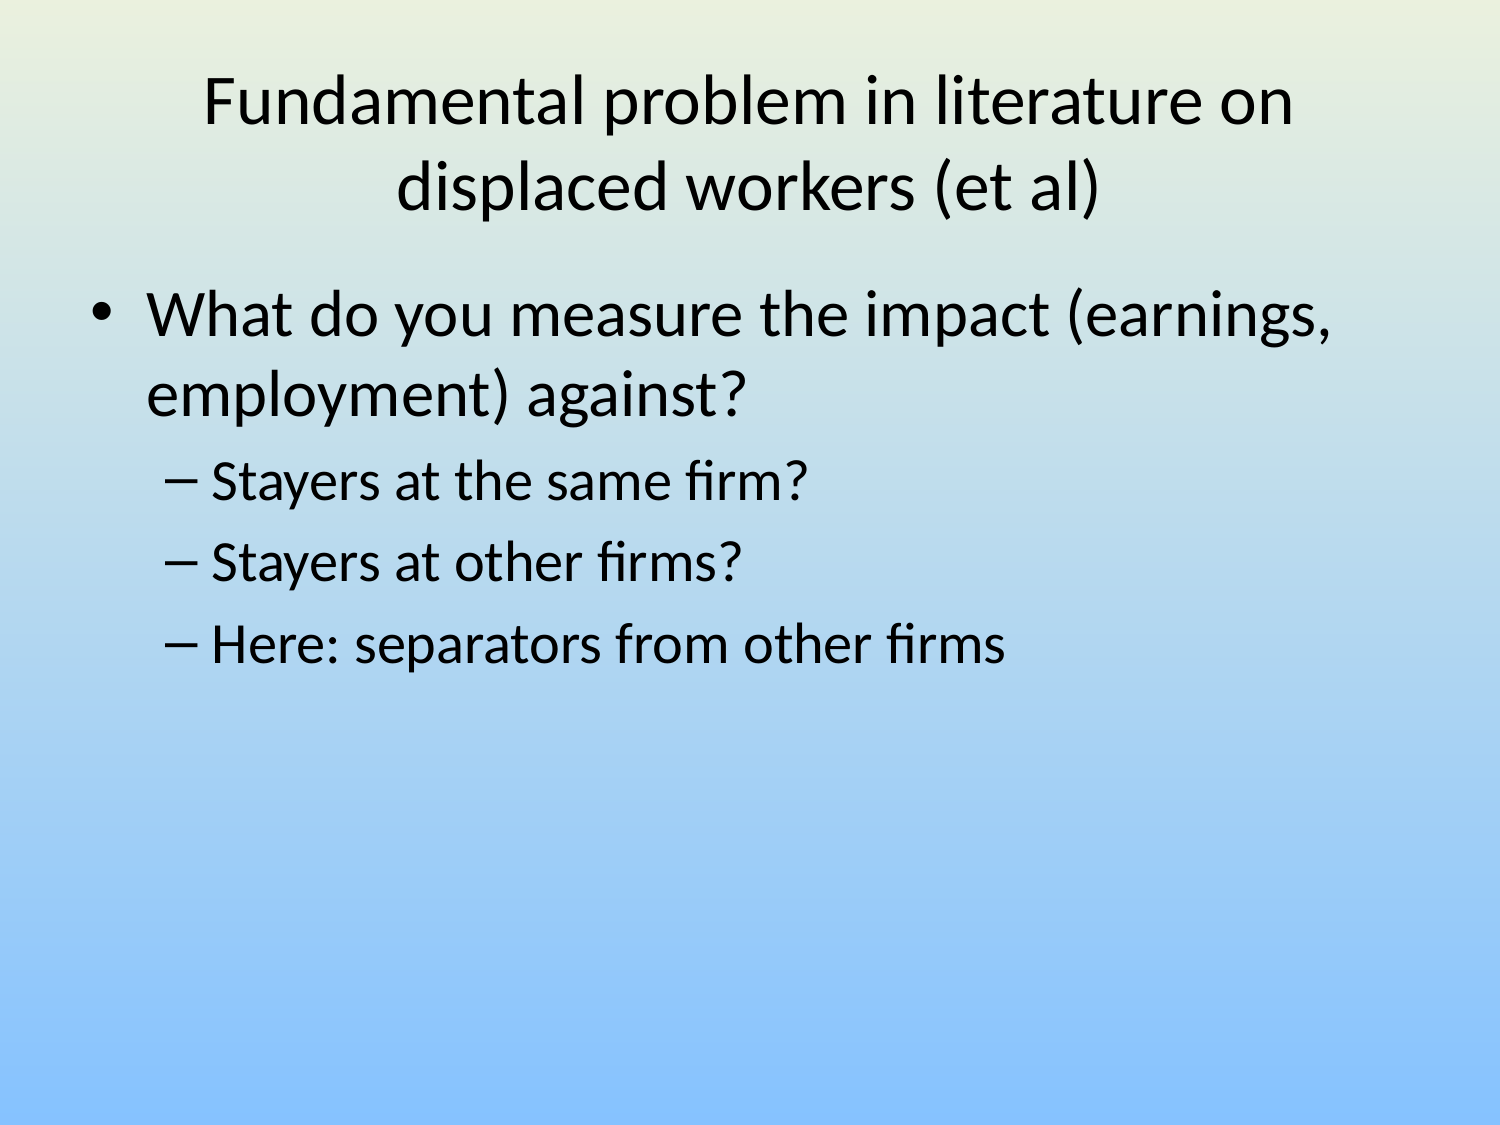

Fundamental problem in literature on displaced workers (et al)
# What do you measure the impact (earnings, employment) against?
Stayers at the same firm?
Stayers at other firms?
Here: separators from other firms